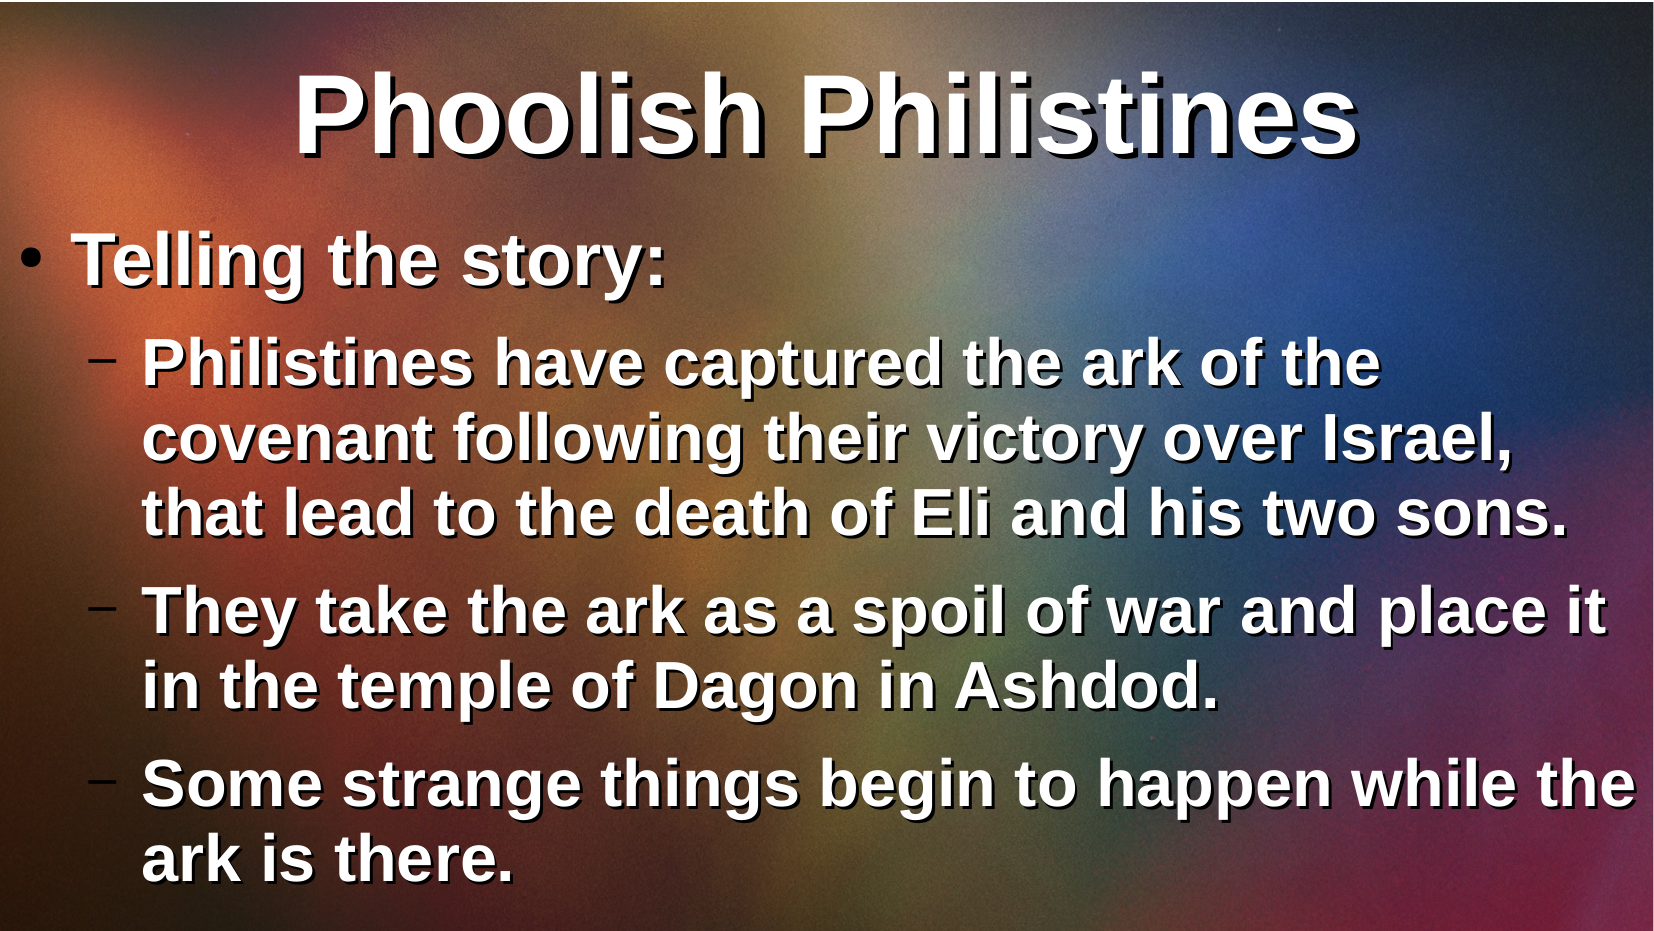

# Phoolish Philistines
Telling the story:
Philistines have captured the ark of the covenant following their victory over Israel, that lead to the death of Eli and his two sons.
They take the ark as a spoil of war and place it in the temple of Dagon in Ashdod.
Some strange things begin to happen while the ark is there.